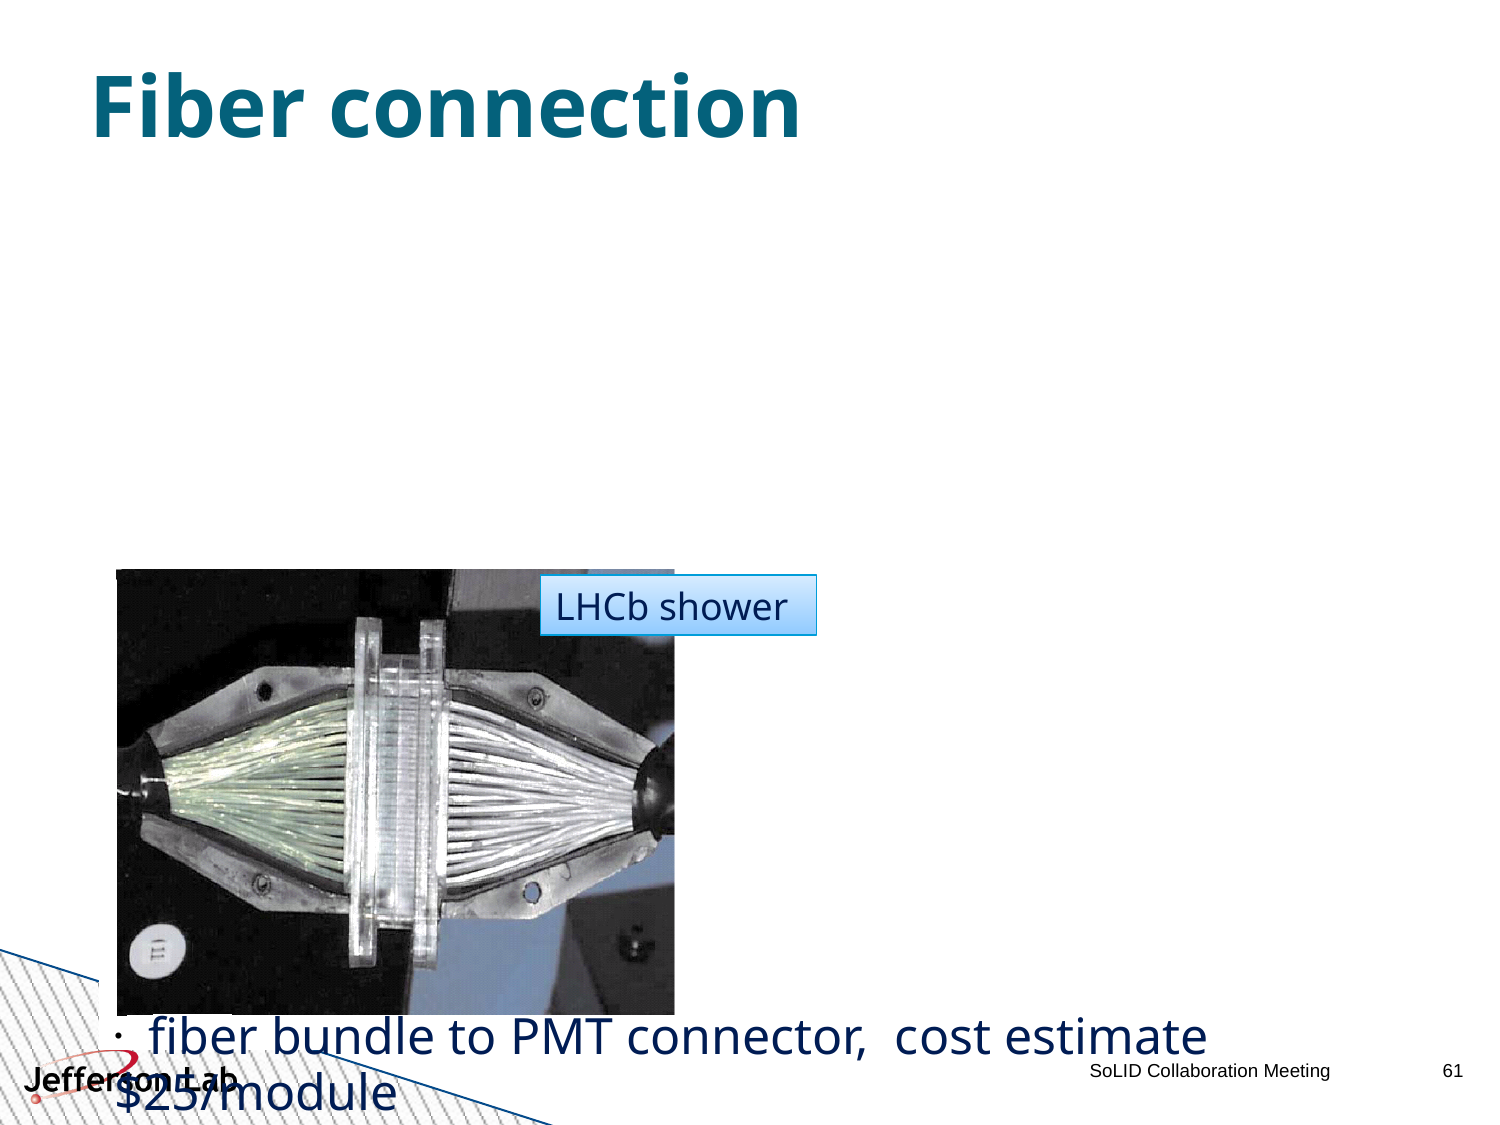

Fiber connection
LHCb shower
 fiber bundle to PMT connector, cost estimate $25/module
SoLID Collaboration Meeting